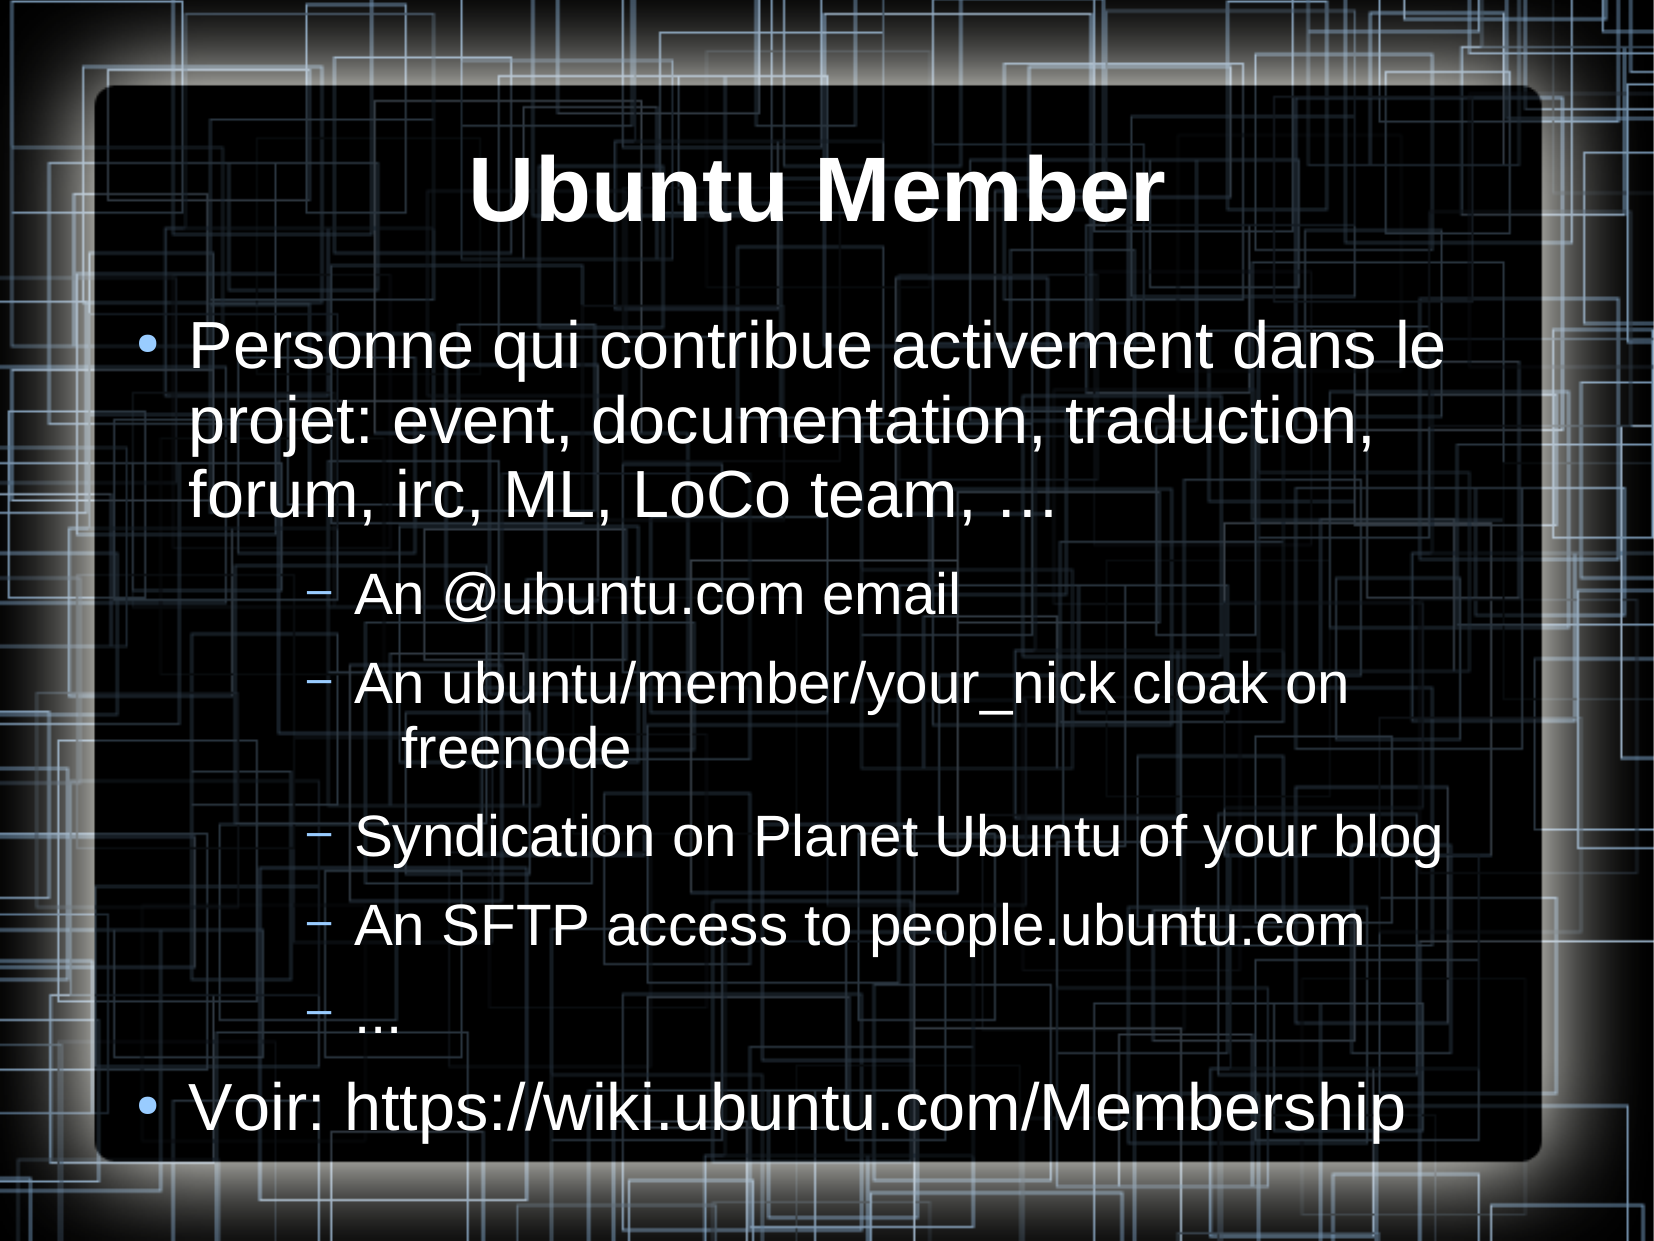

# Ubuntu Member
Personne qui contribue activement dans le projet: event, documentation, traduction, forum, irc, ML, LoCo team, …
An @ubuntu.com email
An ubuntu/member/your_nick cloak on freenode
Syndication on Planet Ubuntu of your blog
An SFTP access to people.ubuntu.com
...
Voir: https://wiki.ubuntu.com/Membership